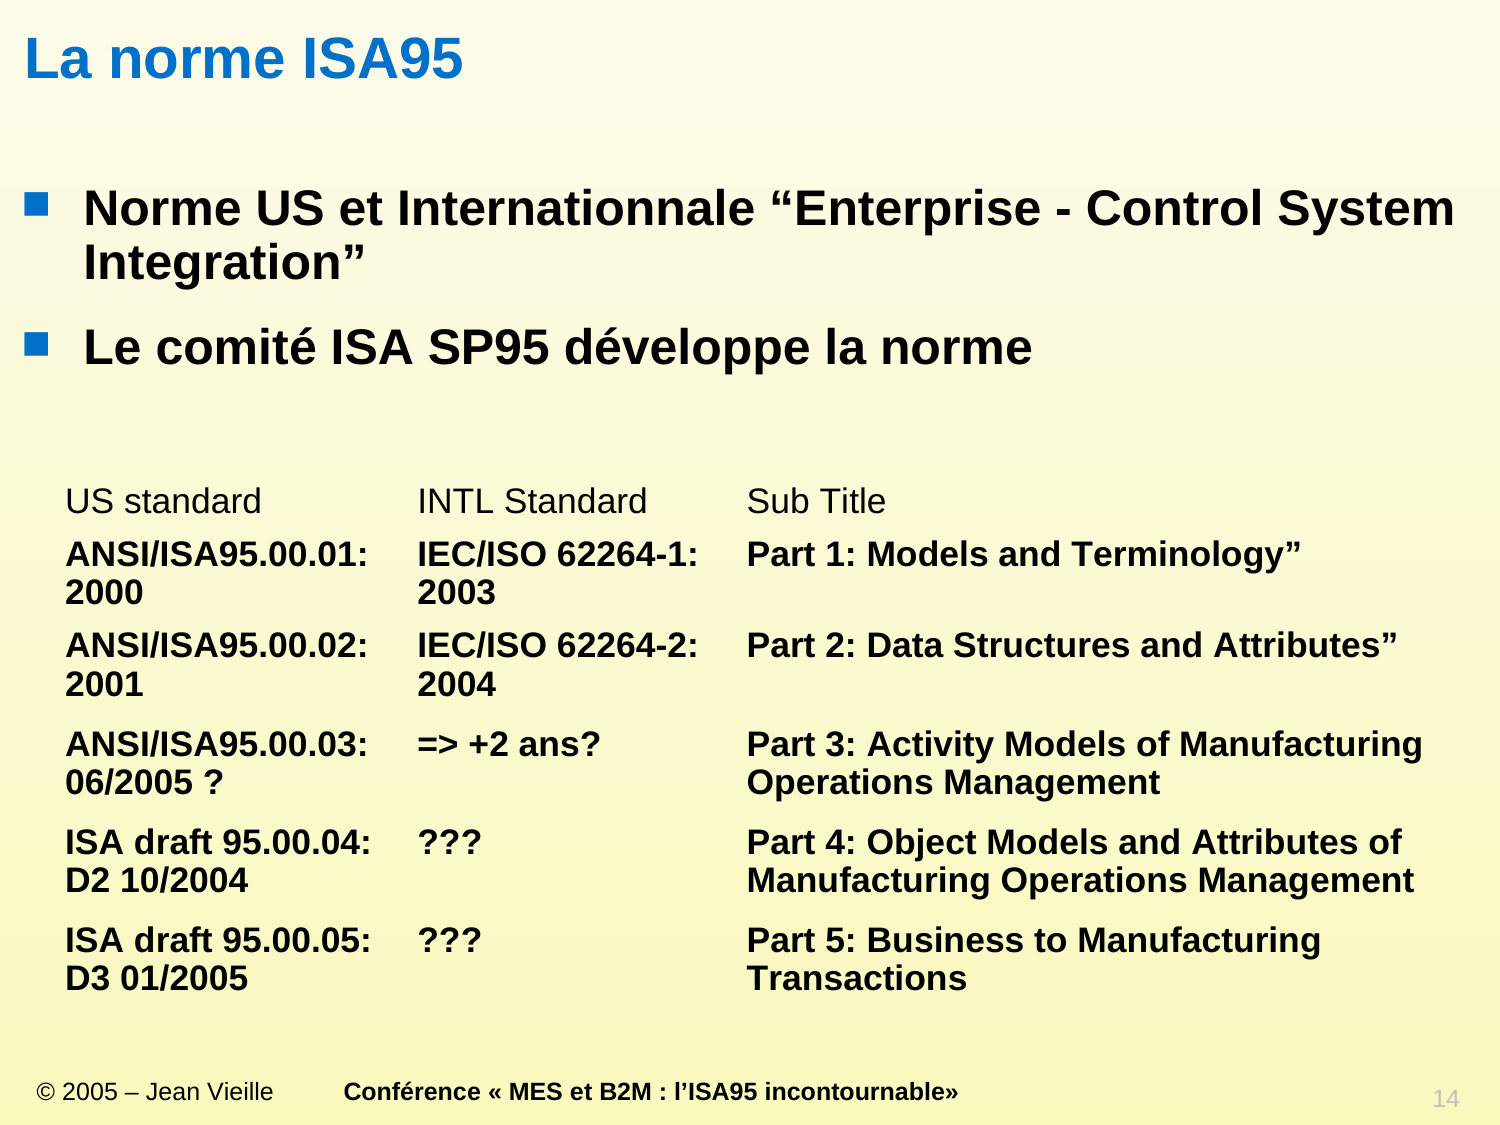

# La norme ISA95
Norme US et Internationnale “Enterprise - Control System Integration”
Le comité ISA SP95 développe la norme
| US standard | INTL Standard | Sub Title |
| --- | --- | --- |
| ANSI/ISA95.00.01: 2000 | IEC/ISO 62264-1: 2003 | Part 1: Models and Terminology” |
| ANSI/ISA95.00.02: 2001 | IEC/ISO 62264-2: 2004 | Part 2: Data Structures and Attributes” |
| ANSI/ISA95.00.03: 06/2005 ? | => +2 ans? | Part 3: Activity Models of Manufacturing Operations Management |
| ISA draft 95.00.04: D2 10/2004 | ??? | Part 4: Object Models and Attributes of Manufacturing Operations Management |
| ISA draft 95.00.05: D3 01/2005 | ??? | Part 5: Business to Manufacturing Transactions |